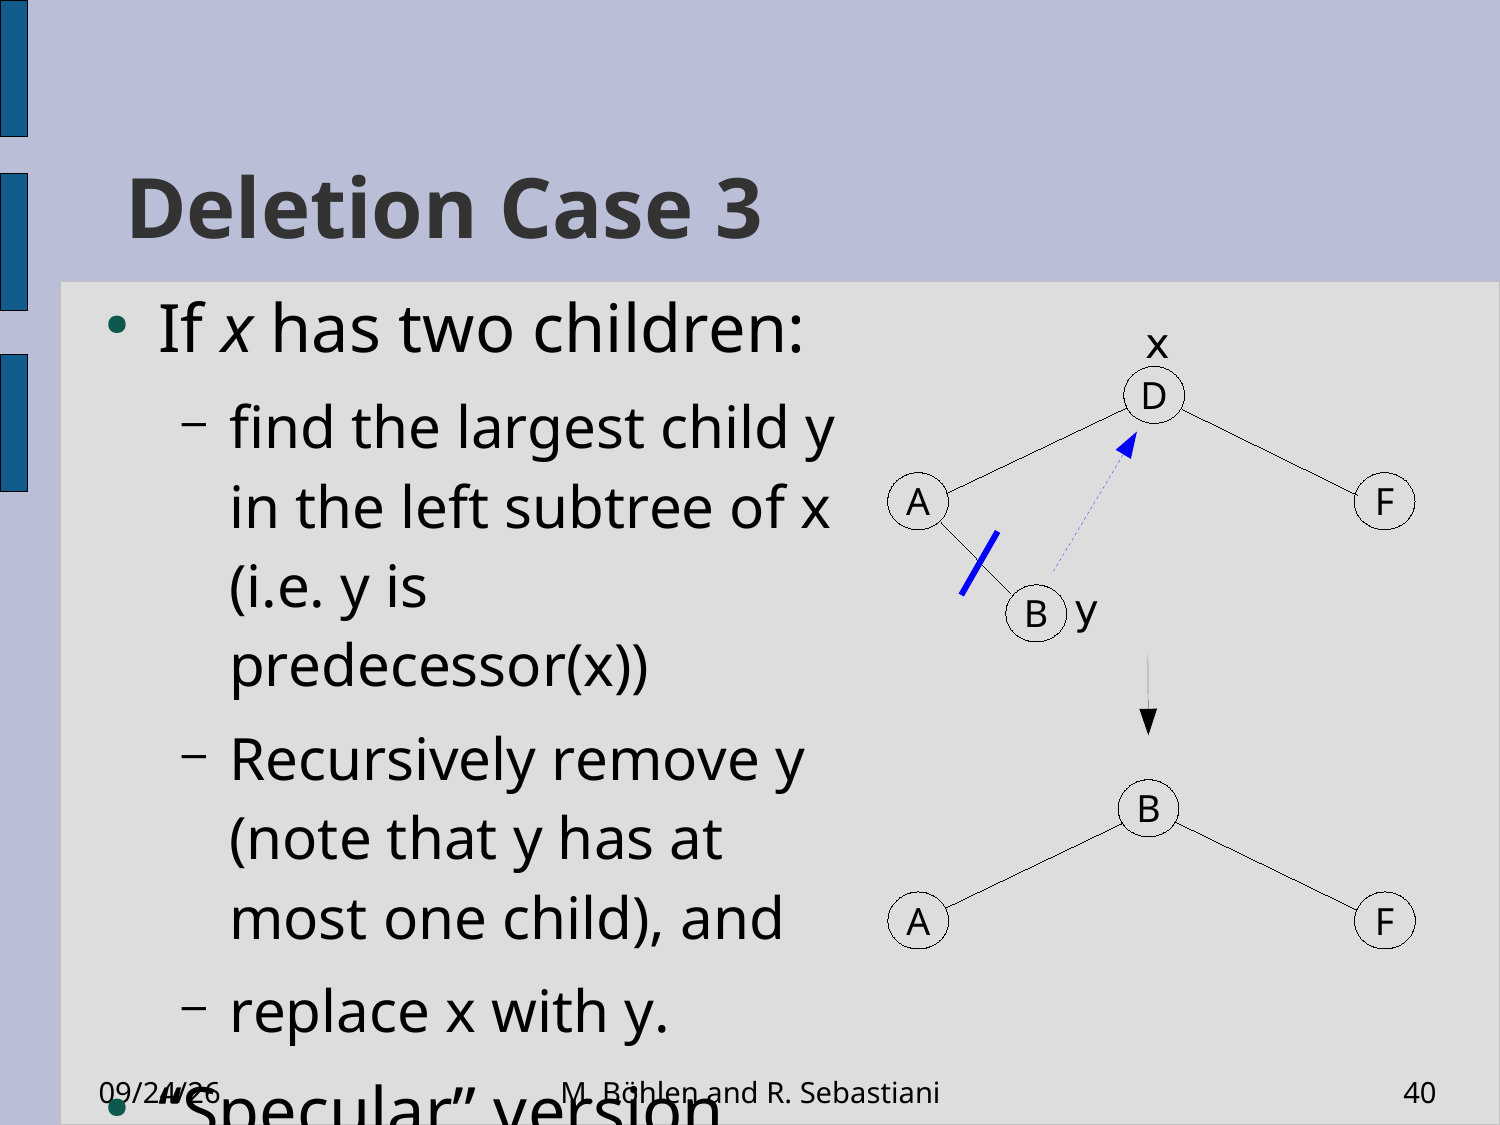

# Deletion Case 3
If x has two children:
find the largest child y in the left subtree of x (i.e. y is predecessor(x))
Recursively remove y (note that y has at most one child), and
replace x with y.
“Specular” version with successor(x) (CLRS)
x
D
A
F
y
B
B
A
F
M. Böhlen and R. Sebastiani
40